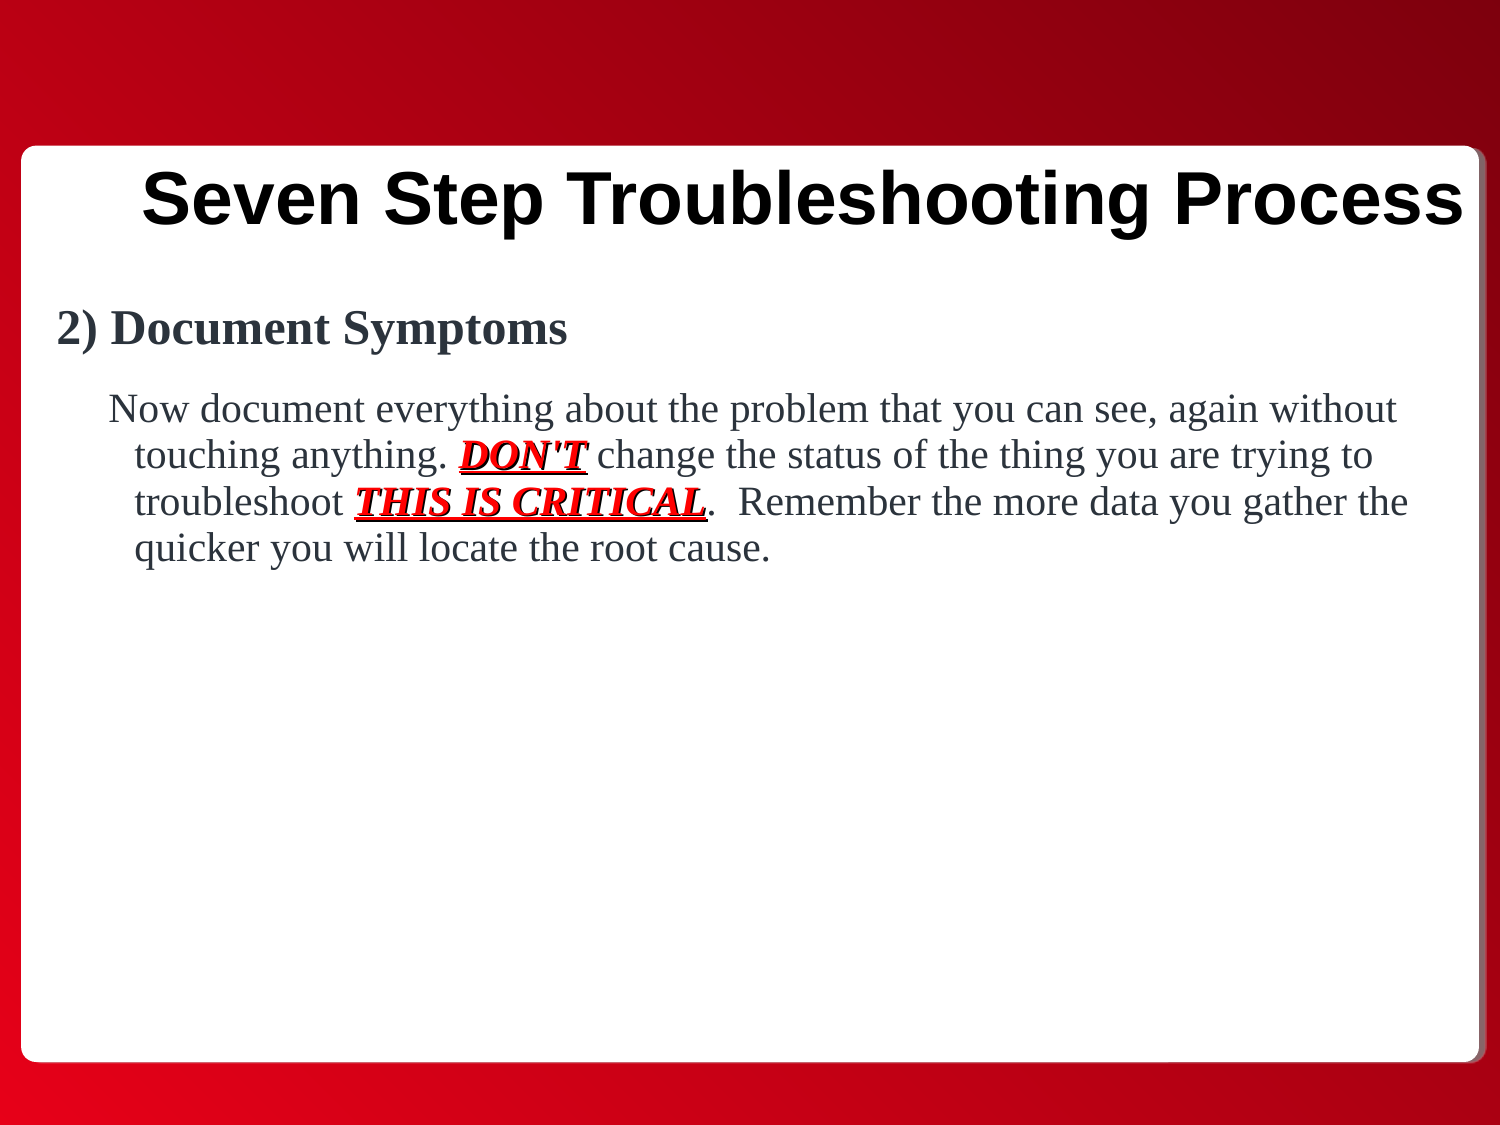

# Seven Step Troubleshooting Process
2) Document Symptoms
Now document everything about the problem that you can see, again without touching anything. DON'T change the status of the thing you are trying to troubleshoot THIS IS CRITICAL. Remember the more data you gather the quicker you will locate the root cause.